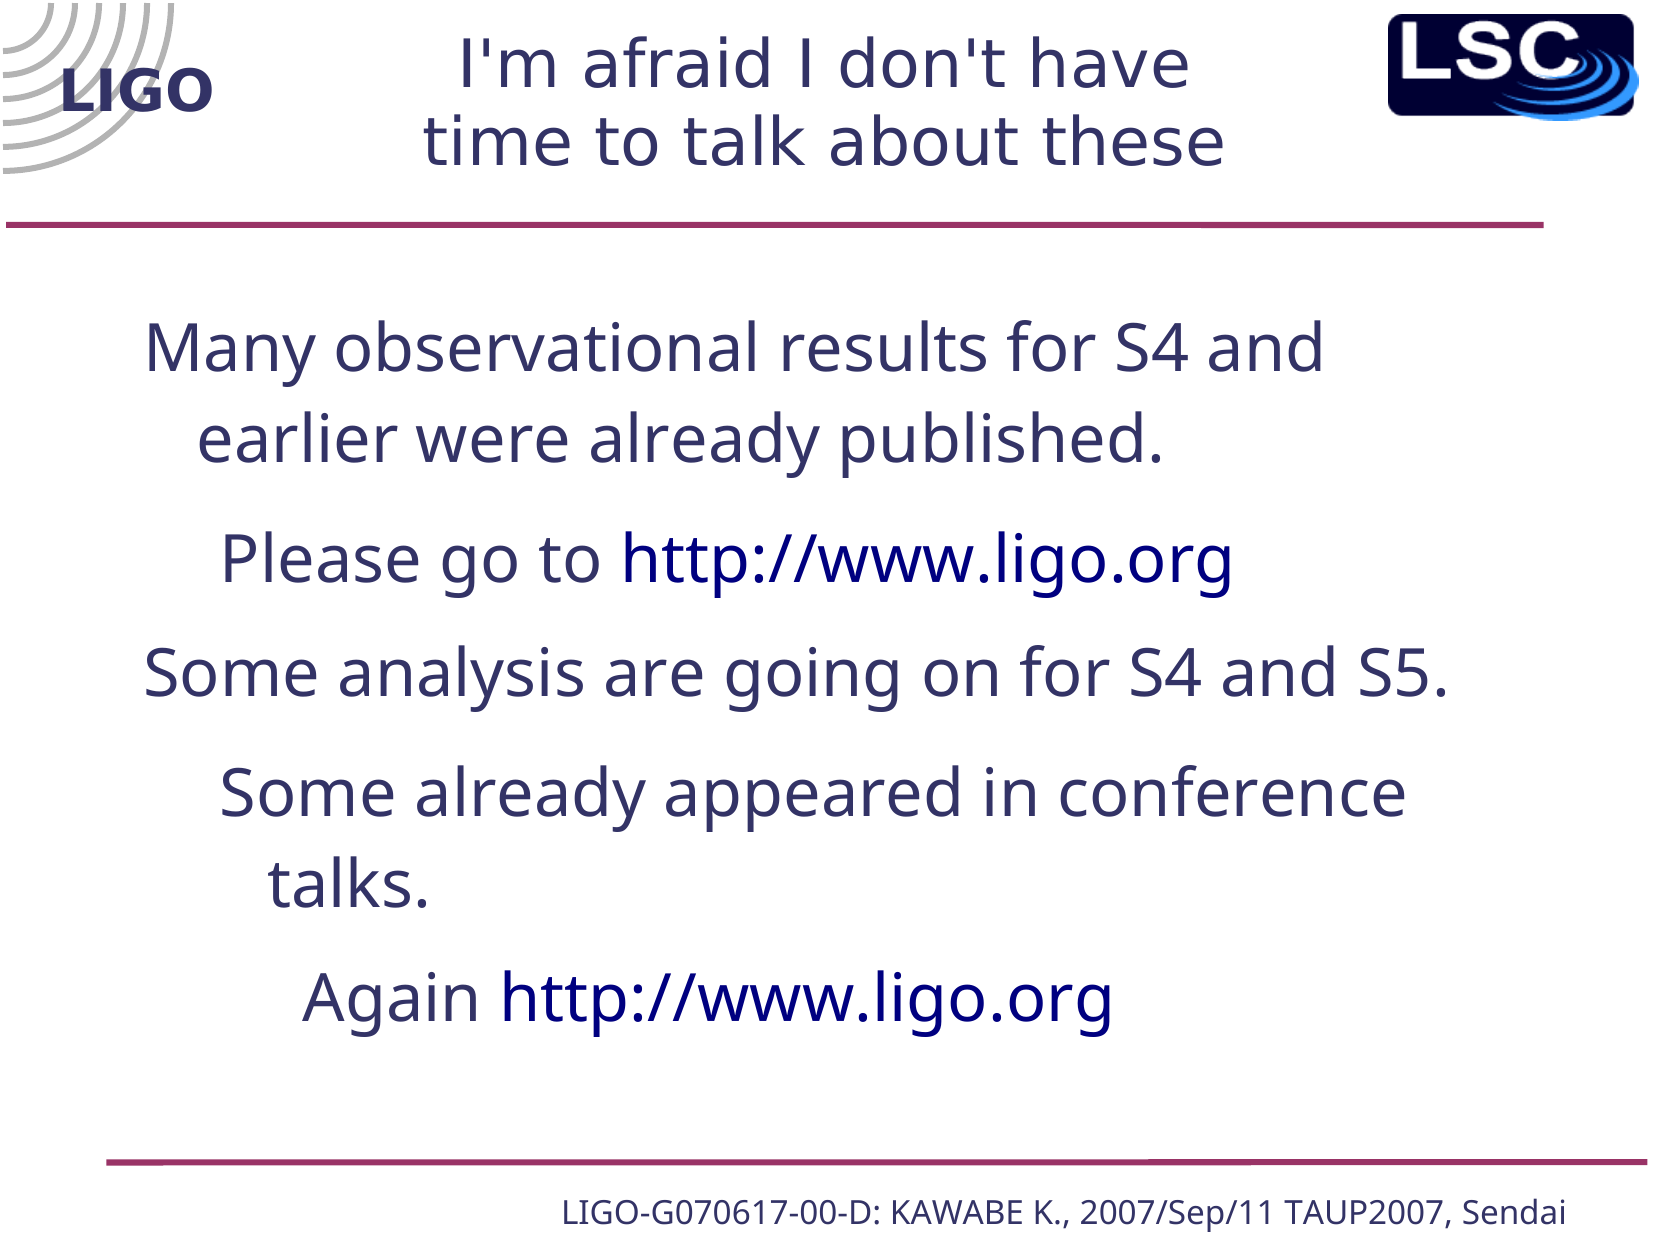

# I'm afraid I don't have time to talk about these
Many observational results for S4 and earlier were already published.
Please go to http://www.ligo.org
Some analysis are going on for S4 and S5.
Some already appeared in conference talks.
Again http://www.ligo.org